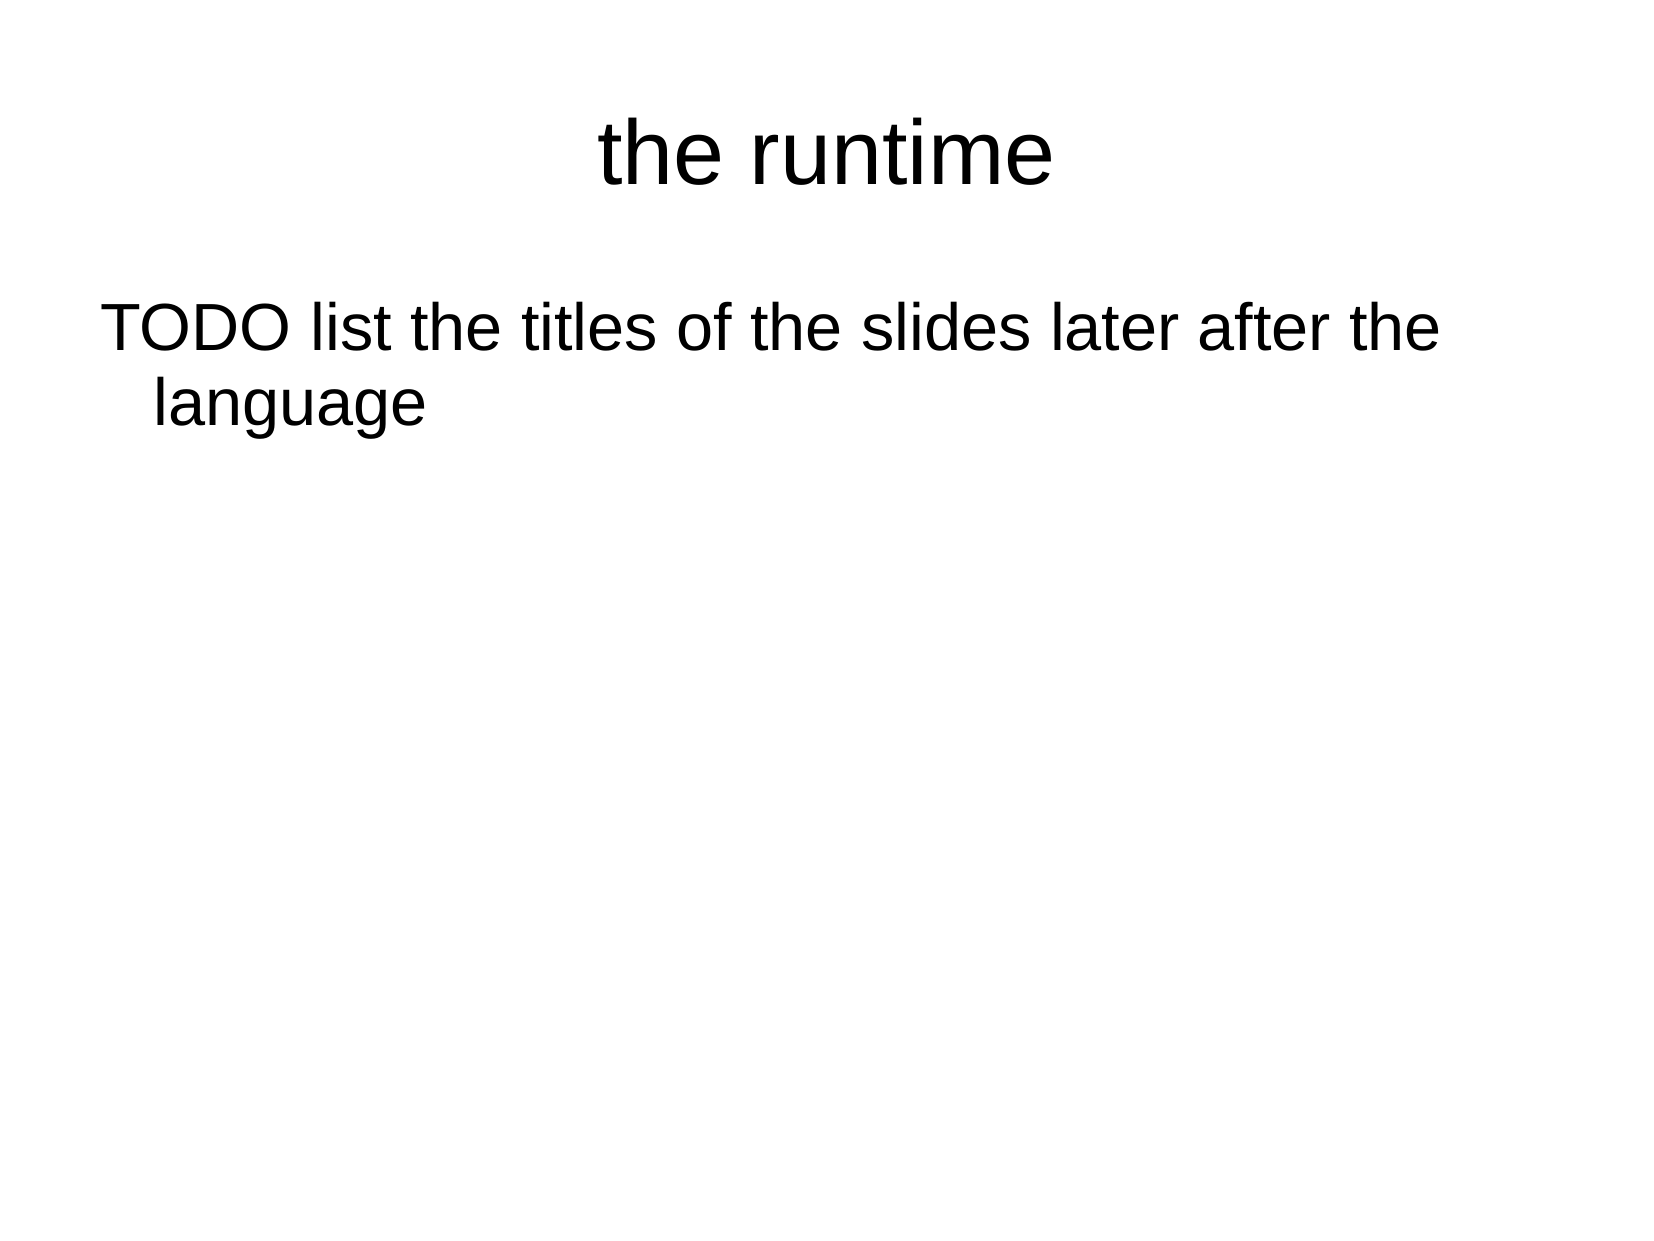

# the runtime
TODO list the titles of the slides later after the language